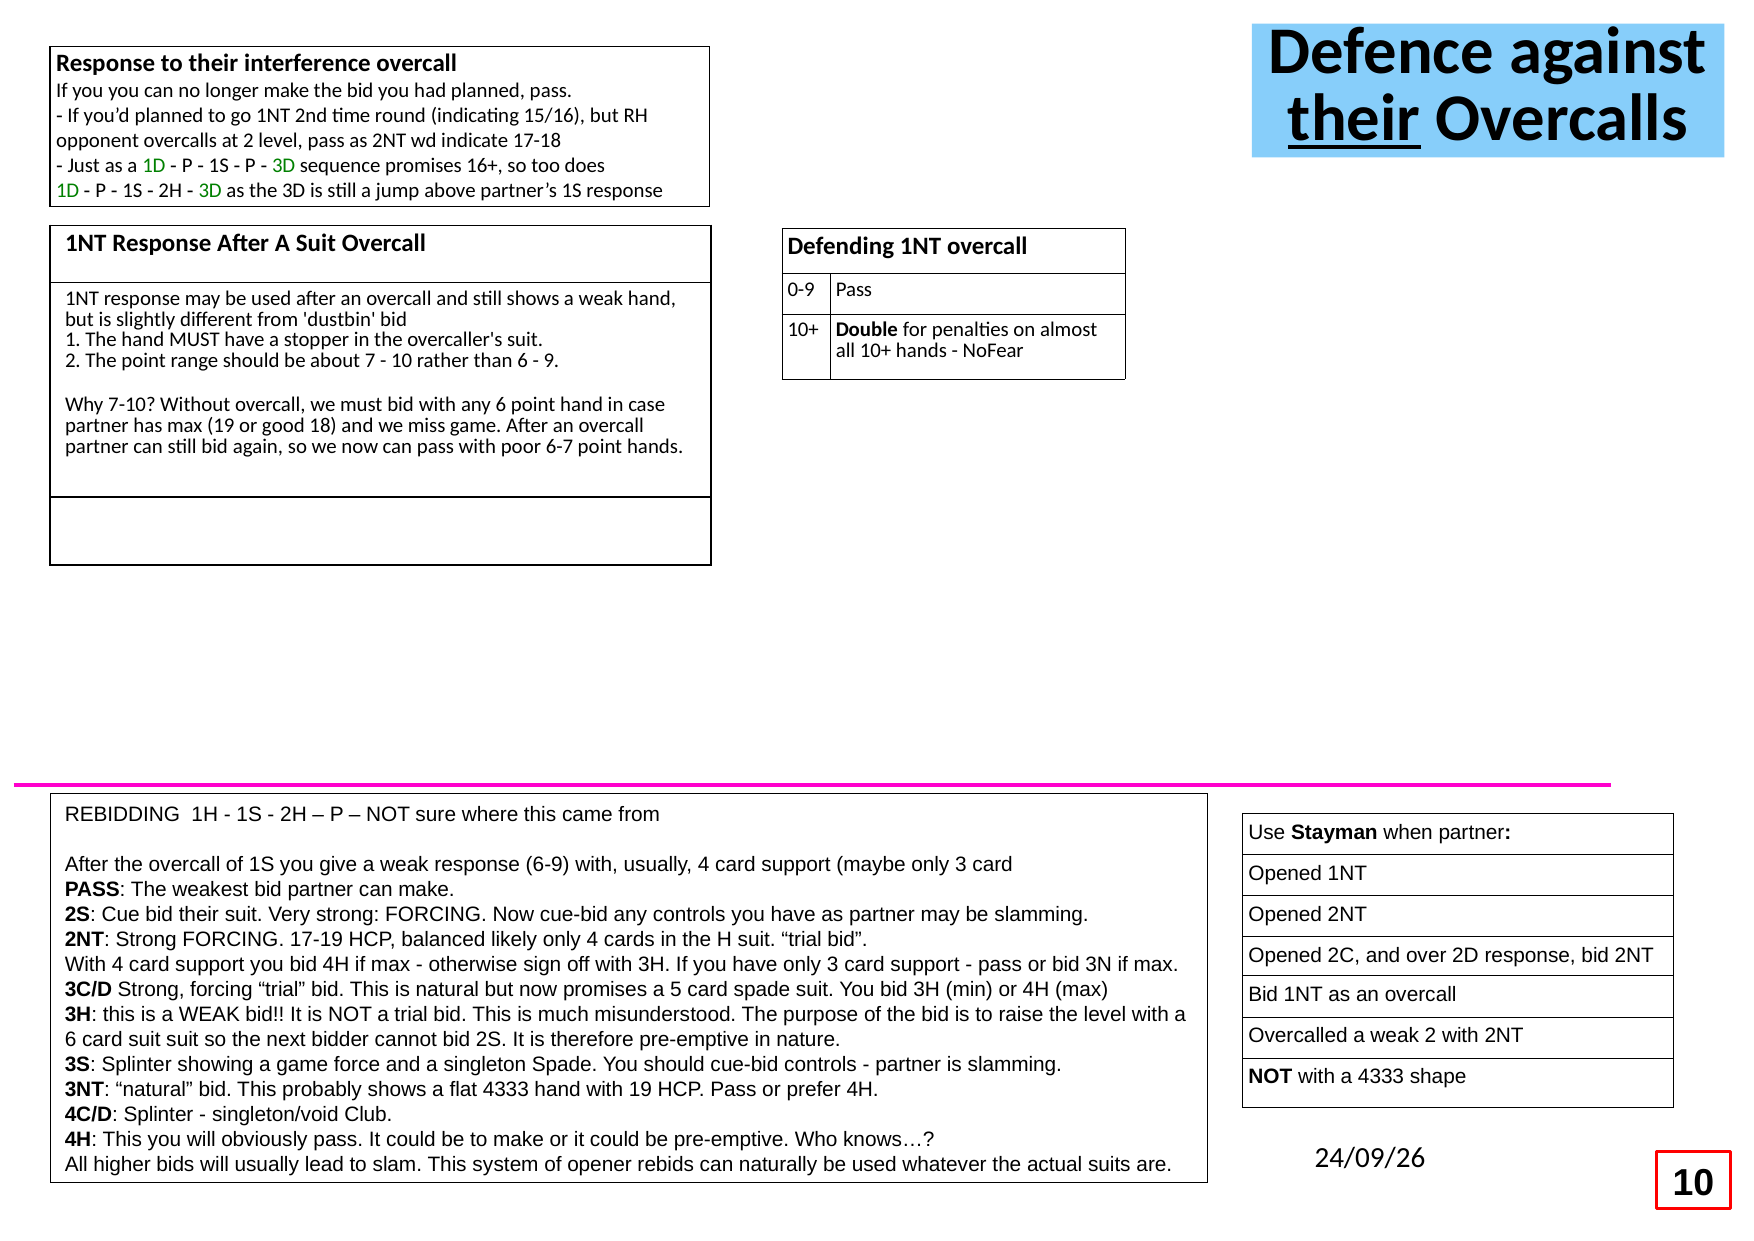

Defence against their Overcalls
Response to their interference overcall
If you you can no longer make the bid you had planned, pass.
‑ If you’d planned to go 1NT 2nd time round (indicating 15/16), but RH opponent overcalls at 2 level, pass as 2NT wd indicate 17-18
‑ Just as a 1D ‑ P ‑ 1S ‑ P ‑ 3D sequence promises 16+, so too does
1D ‑ P ‑ 1S ‑ 2H ‑ 3D as the 3D is still a jump above partner’s 1S response
| 1NT Response After A Suit Overcall |
| --- |
| 1NT response may be used after an overcall and still shows a weak hand, but is slightly different from 'dustbin' bid 1. The hand MUST have a stopper in the overcaller's suit. 2. The point range should be about 7 - 10 rather than 6 - 9. Why 7-10? Without overcall, we must bid with any 6 point hand in case partner has max (19 or good 18) and we miss game. After an overcall partner can still bid again, so we now can pass with poor 6-7 point hands. |
| |
| Defending 1NT overcall | |
| --- | --- |
| 0-9 | Pass |
| 10+ | Double for penalties on almost all 10+ hands - NoFear |
REBIDDING 1H - 1S - 2H – P – NOT sure where this came from
After the overcall of 1S you give a weak response (6-9) with, usually, 4 card support (maybe only 3 card
PASS: The weakest bid partner can make.
2S: Cue bid their suit. Very strong: FORCING. Now cue-bid any controls you have as partner may be slamming.
2NT: Strong FORCING. 17-19 HCP, balanced likely only 4 cards in the H suit. “trial bid”.
With 4 card support you bid 4H if max - otherwise sign off with 3H. If you have only 3 card support - pass or bid 3N if max.
3C/D Strong, forcing “trial” bid. This is natural but now promises a 5 card spade suit. You bid 3H (min) or 4H (max)
3H: this is a WEAK bid!! It is NOT a trial bid. This is much misunderstood. The purpose of the bid is to raise the level with a 6 card suit suit so the next bidder cannot bid 2S. It is therefore pre-emptive in nature.
3S: Splinter showing a game force and a singleton Spade. You should cue-bid controls - partner is slamming.
3NT: “natural” bid. This probably shows a flat 4333 hand with 19 HCP. Pass or prefer 4H.
4C/D: Splinter - singleton/void Club.
4H: This you will obviously pass. It could be to make or it could be pre-emptive. Who knows…?
All higher bids will usually lead to slam. This system of opener rebids can naturally be used whatever the actual suits are.
| Use Stayman when partner: |
| --- |
| Opened 1NT |
| Opened 2NT |
| Opened 2C, and over 2D response, bid 2NT |
| Bid 1NT as an overcall |
| Overcalled a weak 2 with 2NT |
| NOT with a 4333 shape |
10